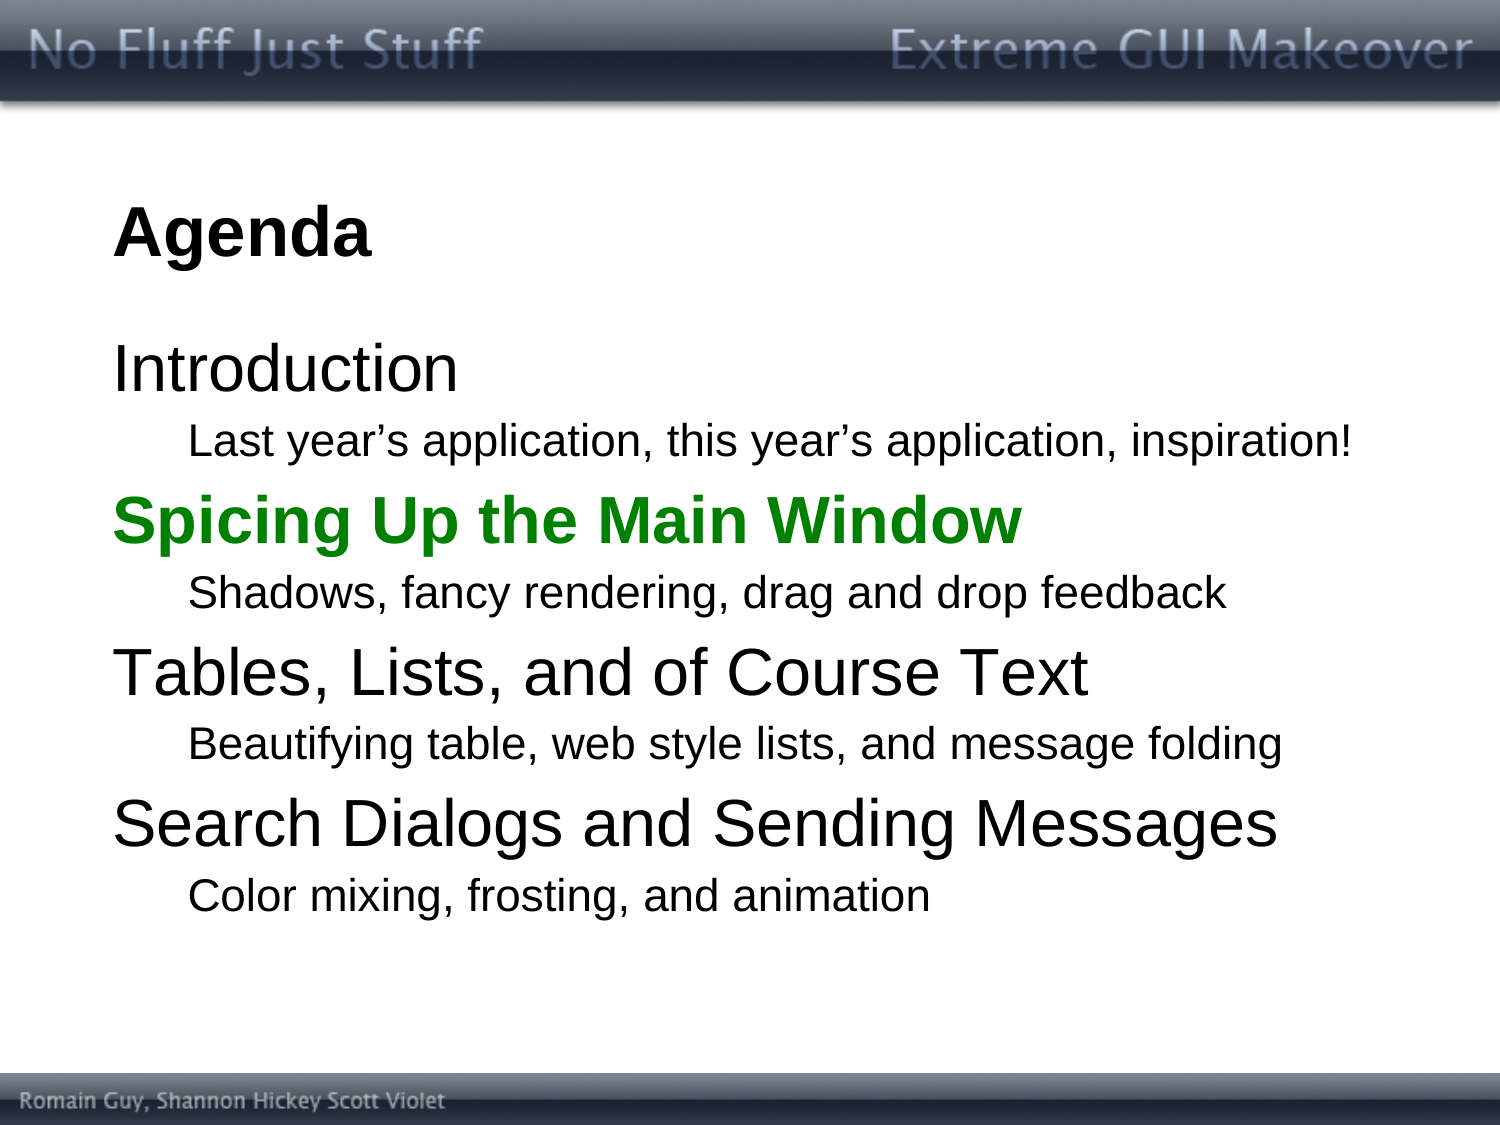

# Agenda
Introduction
Last year’s application, this year’s application, inspiration!
Spicing Up the Main Window
Shadows, fancy rendering, drag and drop feedback
Tables, Lists, and of Course Text
Beautifying table, web style lists, and message folding
Search Dialogs and Sending Messages
Color mixing, frosting, and animation